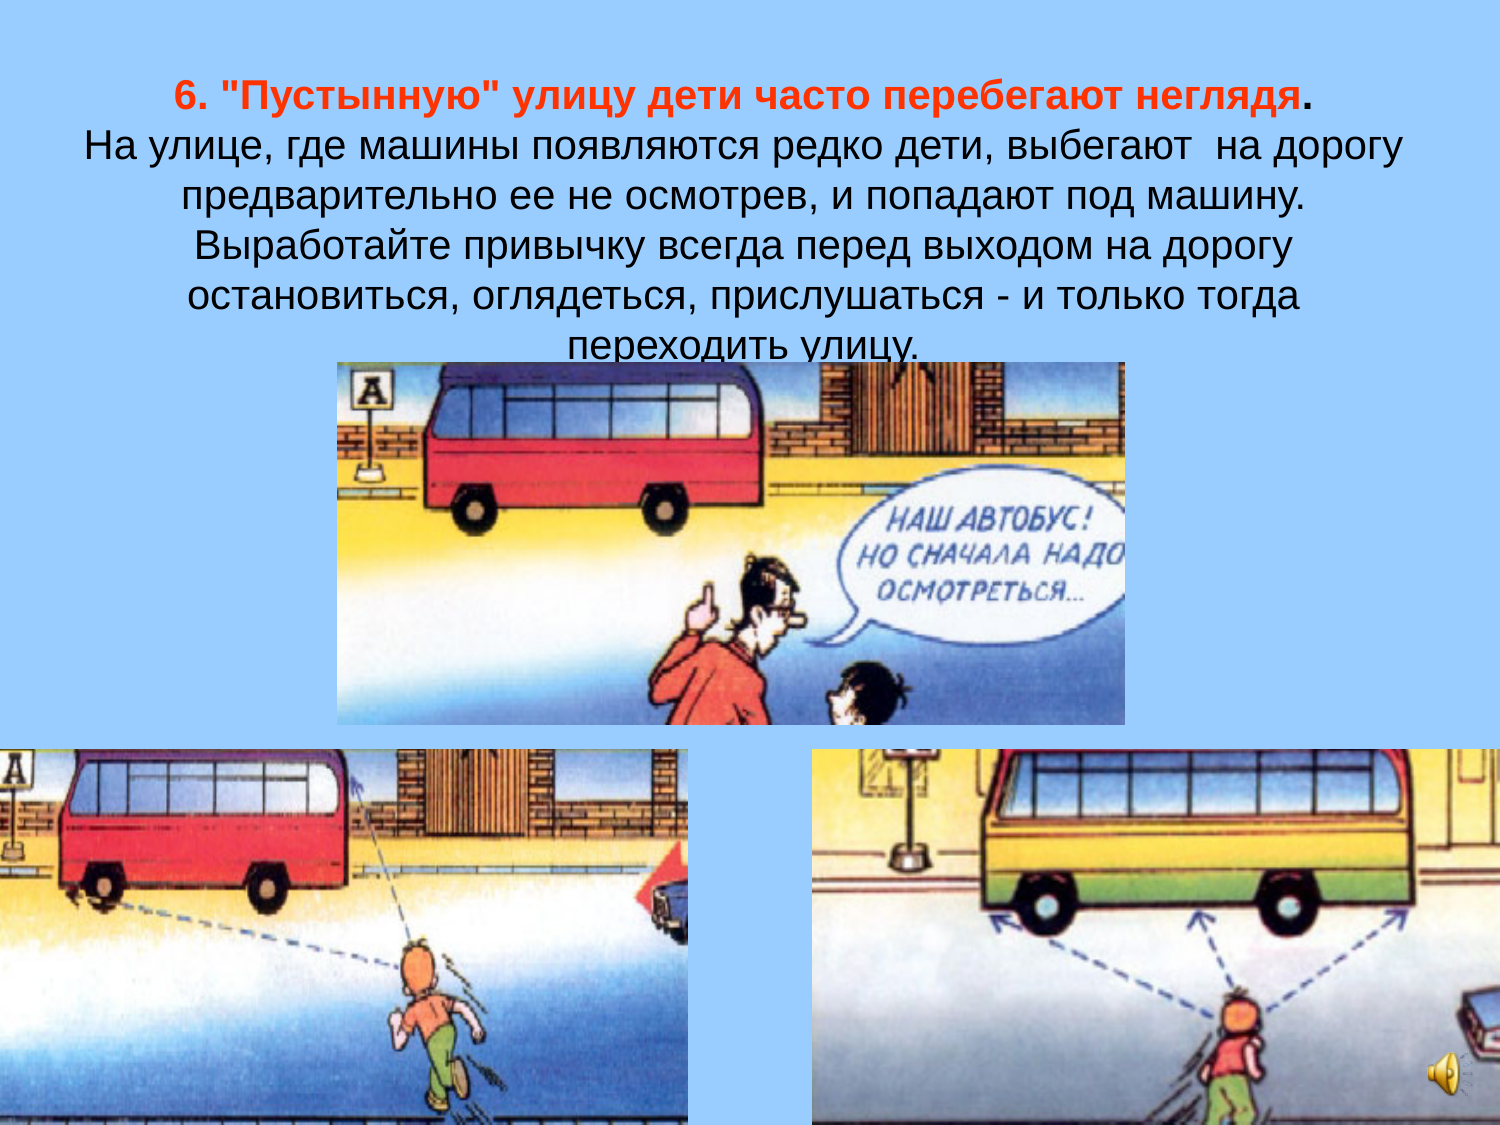

6. "Пустынную" улицу дети часто перебегают неглядя.
На улице, где машины появляются редко дети, выбегают на дорогу предварительно ее не осмотрев, и попадают под машину. Выработайте привычку всегда перед выходом на дорогу остановиться, оглядеться, прислушаться - и только тогда переходить улицу.